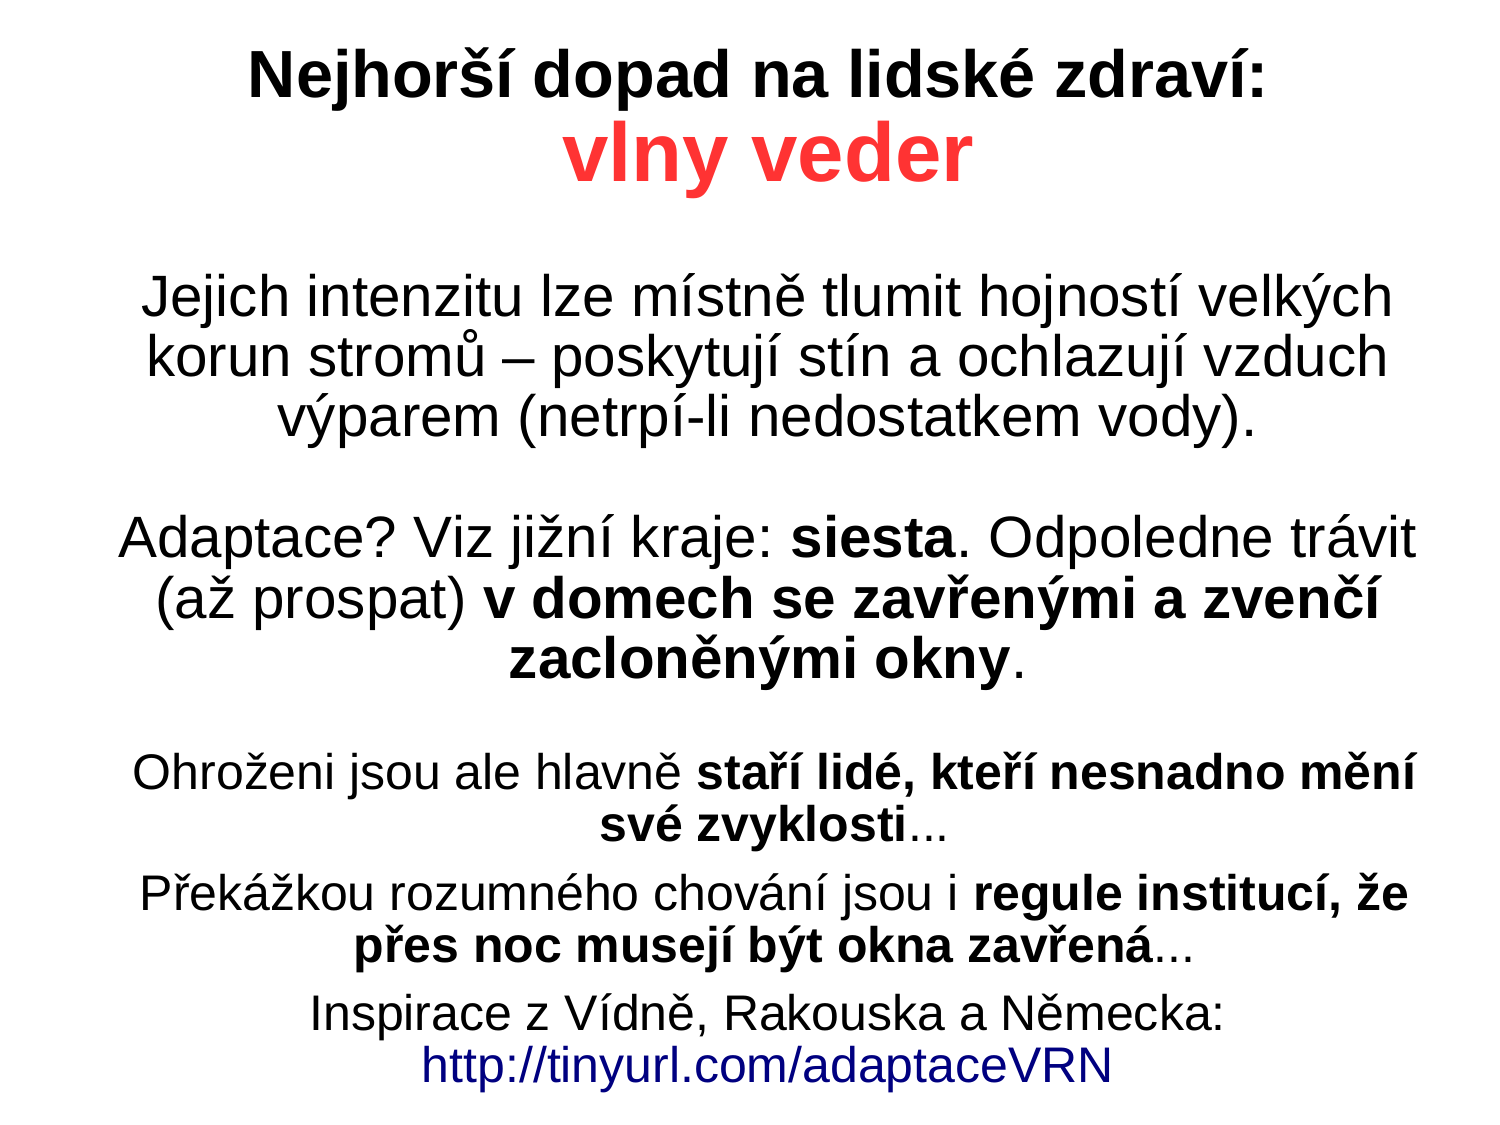

# Nejhorší dopad na lidské zdraví: vlny veder Jejich intenzitu lze místně tlumit hojností velkých korun stromů – poskytují stín a ochlazují vzduch výparem (netrpí-li nedostatkem vody). Adaptace? Viz jižní kraje: siesta. Odpoledne trávit (až prospat) v domech se zavřenými a zvenčí zacloněnými okny.
Ohroženi jsou ale hlavně staří lidé, kteří nesnadno mění své zvyklosti...
Překážkou rozumného chování jsou i regule institucí, že přes noc musejí být okna zavřená...
Inspirace z Vídně, Rakouska a Německa: http://tinyurl.com/adaptaceVRN